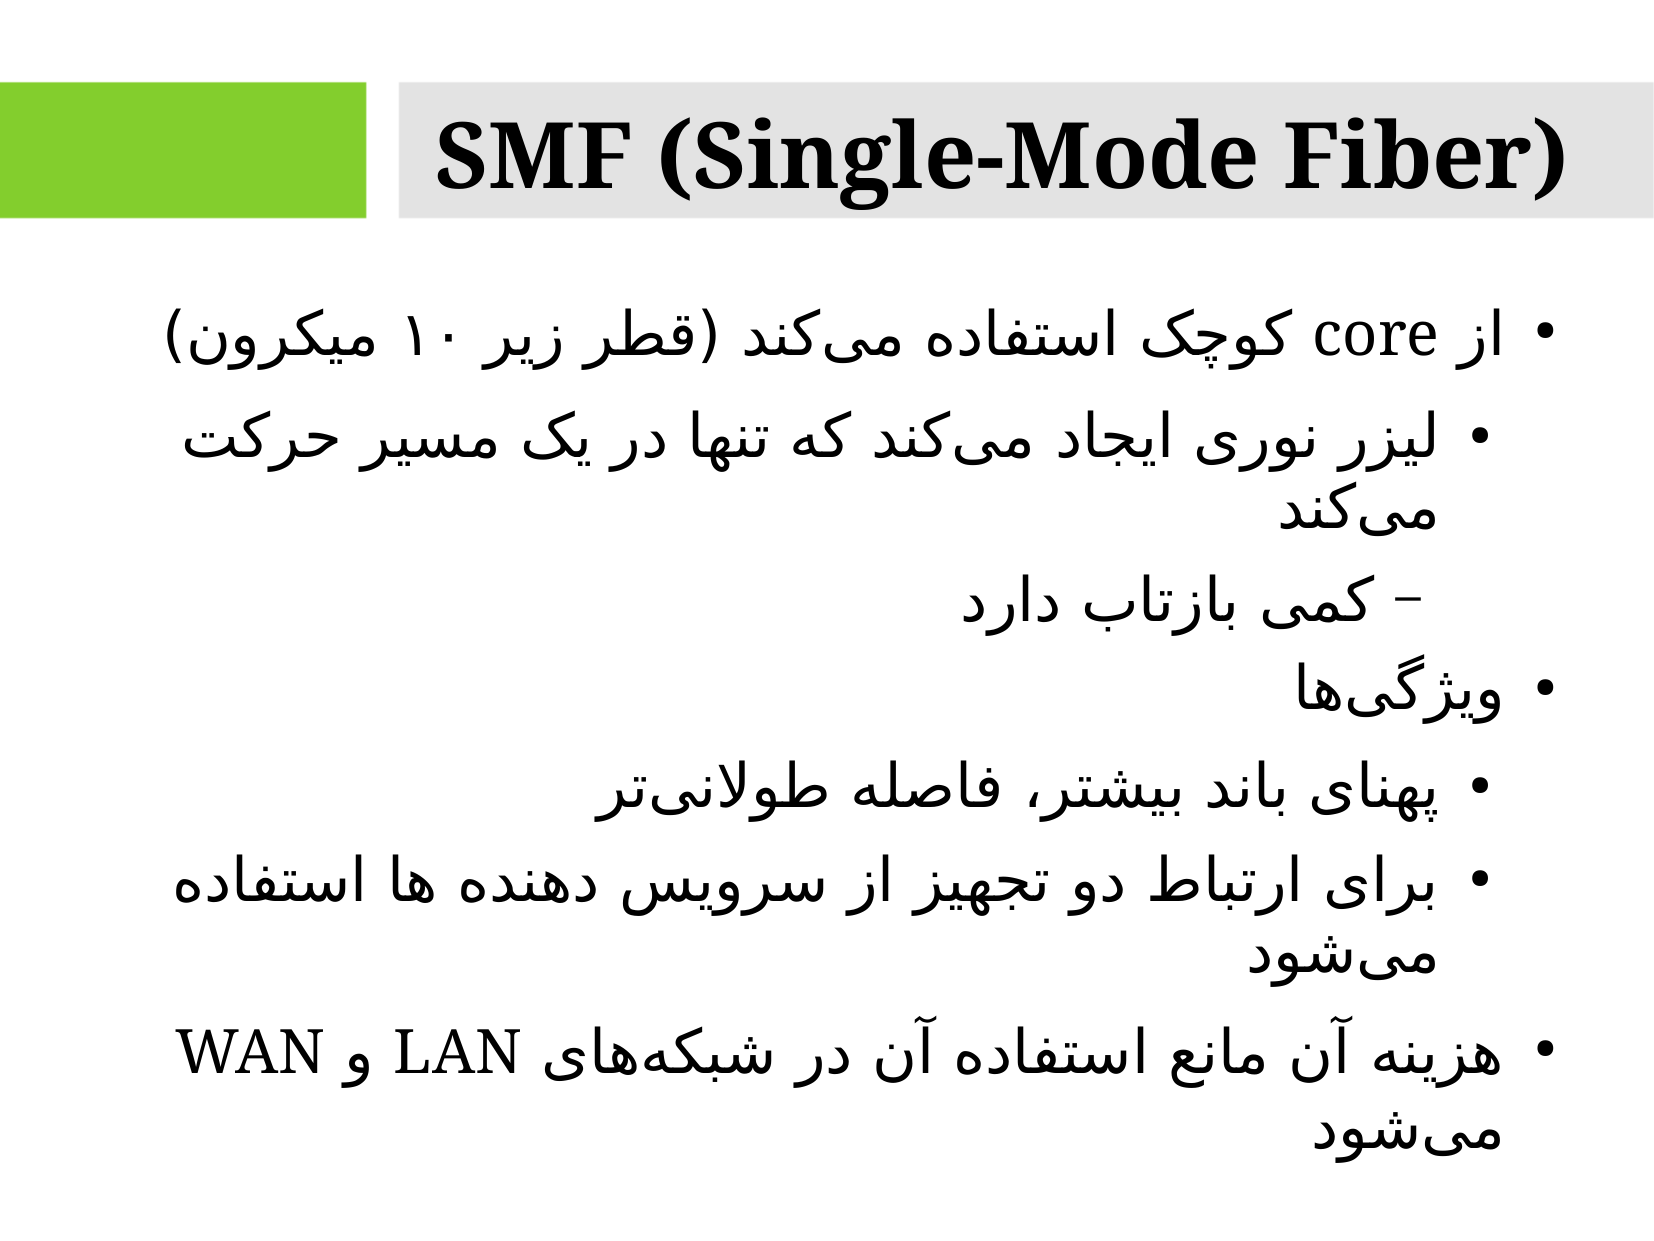

# SMF (Single-Mode Fiber)
از core کوچک استفاده می‌کند (قطر زیر ۱۰ میکرون)
لیزر نوری ایجاد می‌کند که تنها در یک مسیر حرکت می‌کند
کمی بازتاب دارد
ویژگی‌ها
پهنای باند بیشتر، فاصله طولانی‌تر
برای ارتباط دو تجهیز از سرویس دهنده ها استفاده می‌شود
هزینه آن مانع استفاده آن در شبکه‌های LAN و WAN می‌شود